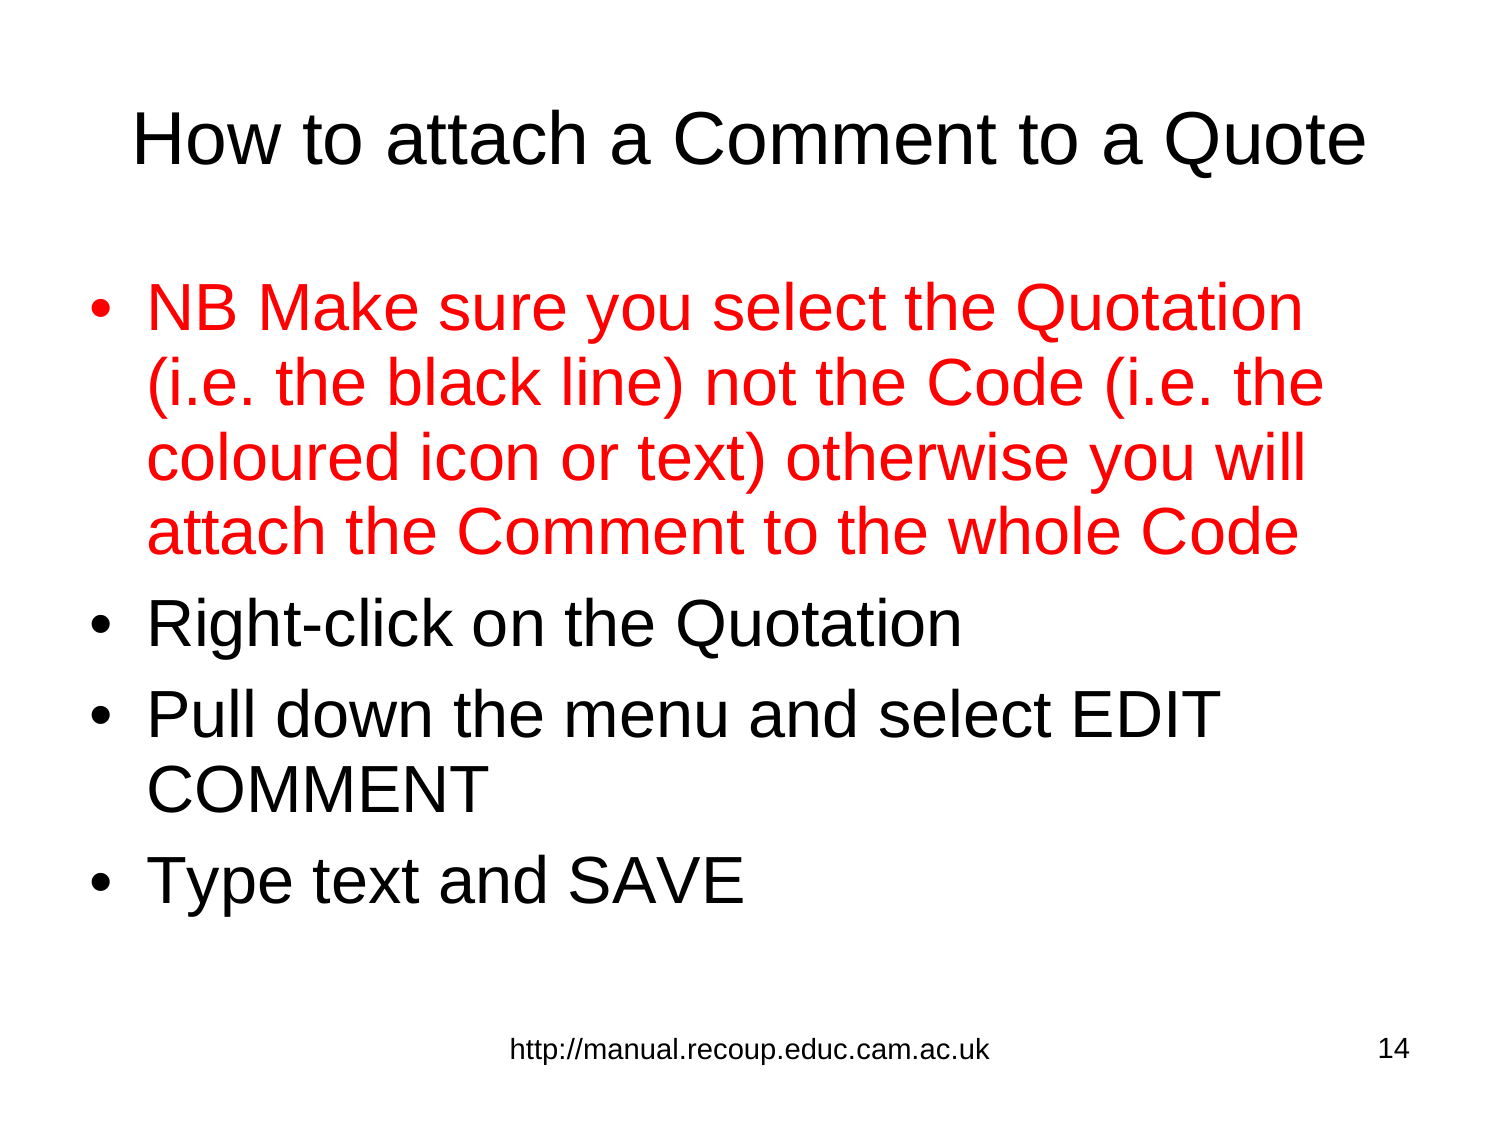

# How to attach a Comment to a Quote
NB Make sure you select the Quotation (i.e. the black line) not the Code (i.e. the coloured icon or text) otherwise you will attach the Comment to the whole Code
Right-click on the Quotation
Pull down the menu and select EDIT COMMENT
Type text and SAVE
14
http://manual.recoup.educ.cam.ac.uk